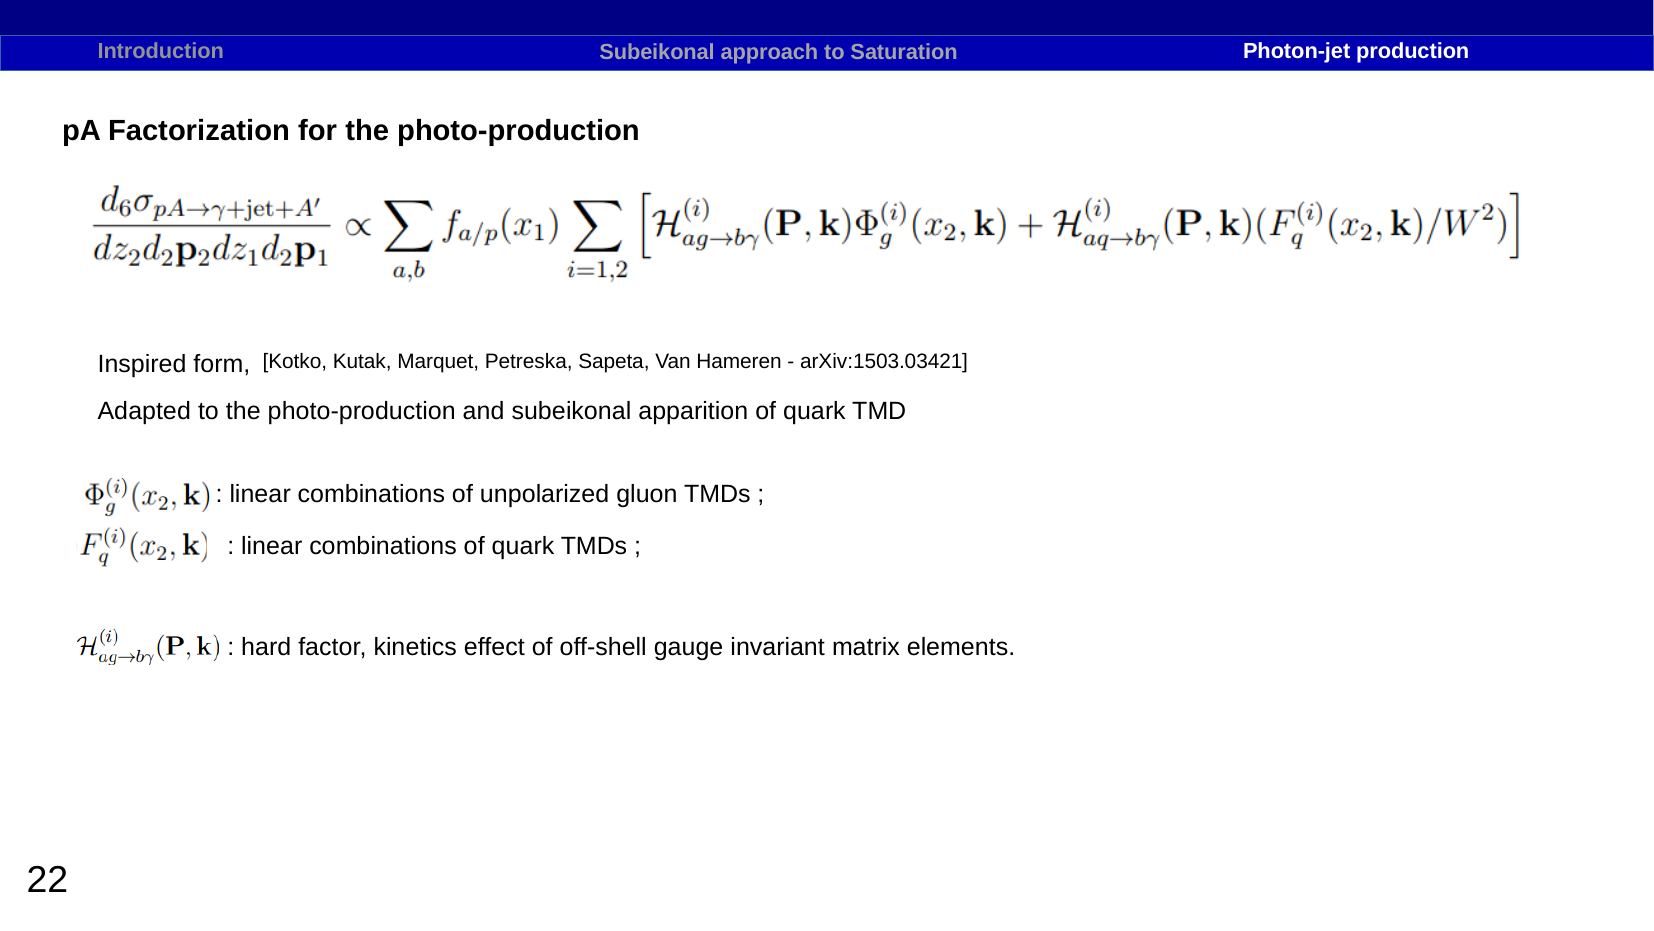

Introduction
Photon-jet production
Subeikonal approach to Saturation
pA Factorization for the photo-production
Inspired form,
[Kotko, Kutak, Marquet, Petreska, Sapeta, Van Hameren - arXiv:1503.03421]
Adapted to the photo-production and subeikonal apparition of quark TMD
: linear combinations of unpolarized gluon TMDs ;
: linear combinations of quark TMDs ;
: hard factor, kinetics effect of off-shell gauge invariant matrix elements.